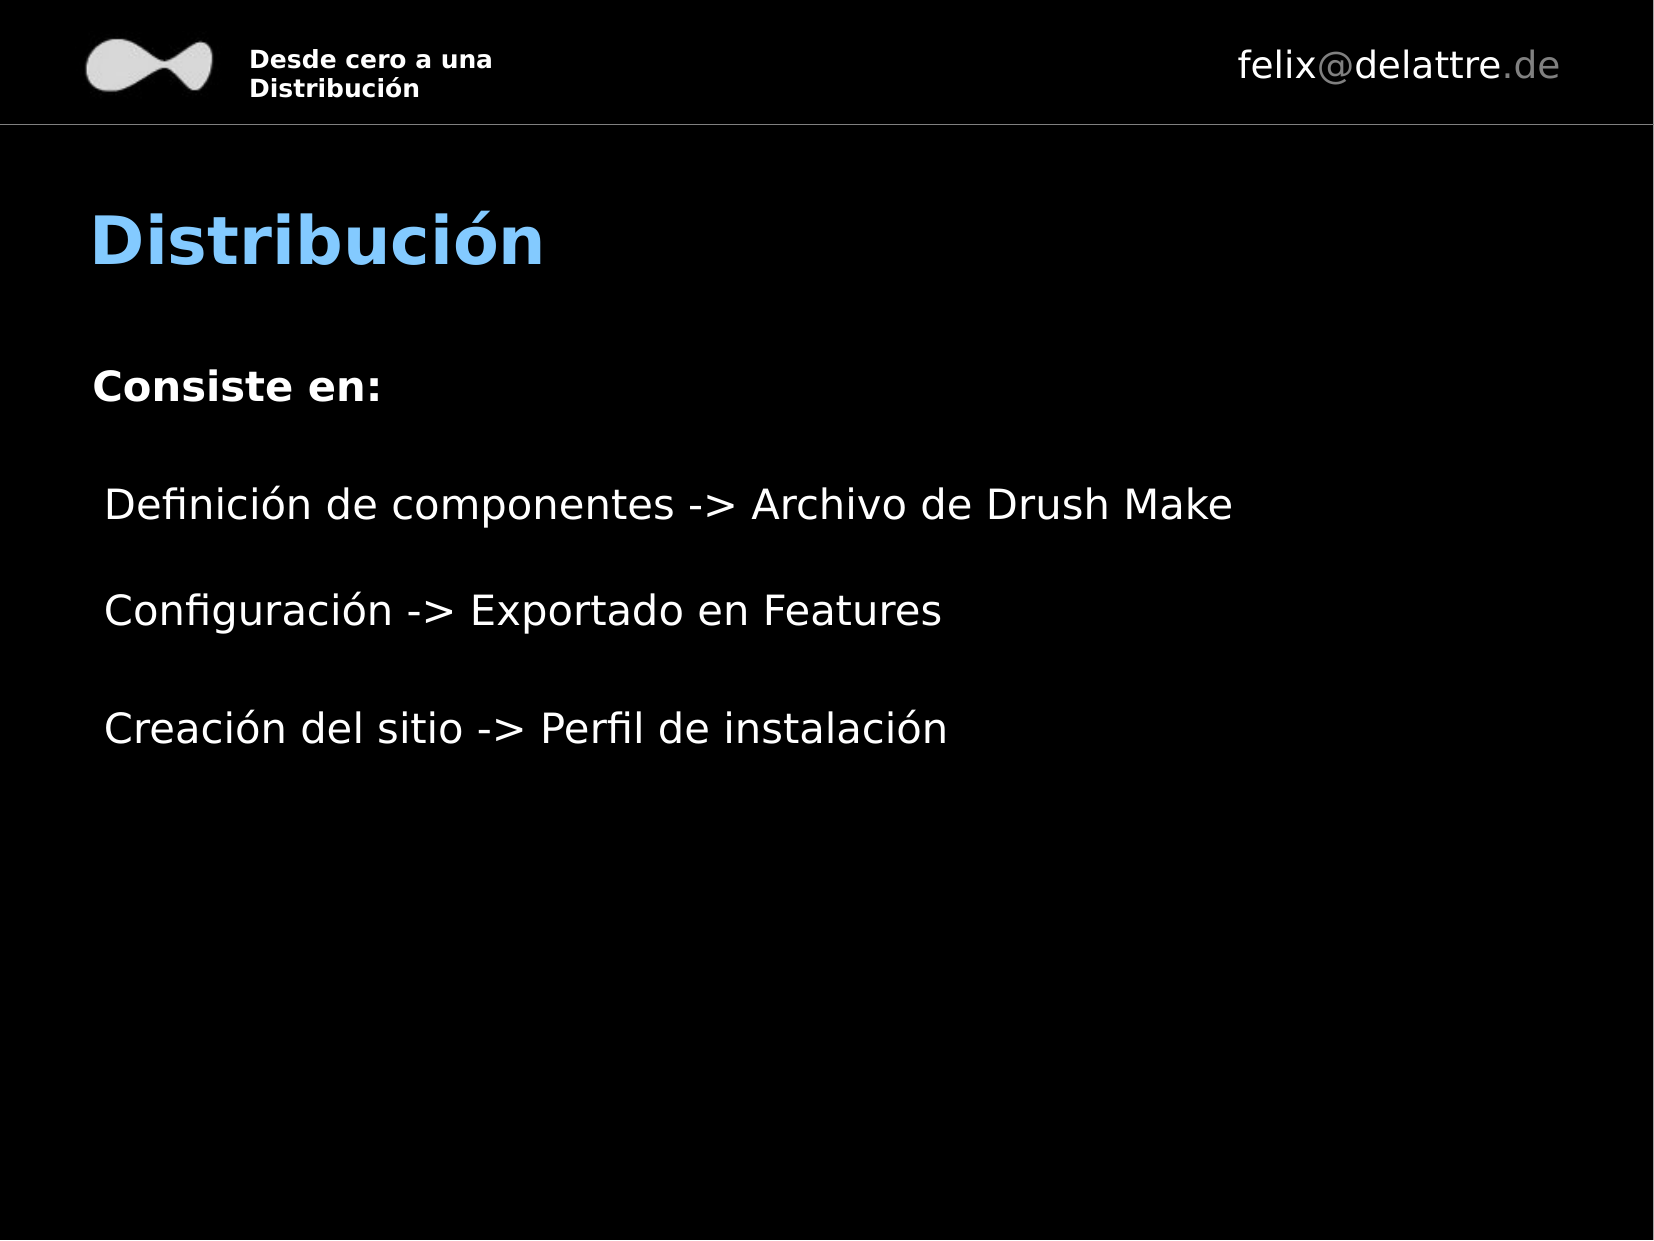

Distribución
Consiste en:
Definición de componentes -> Archivo de Drush Make
Configuración -> Exportado en Features
Creación del sitio -> Perfil de instalación